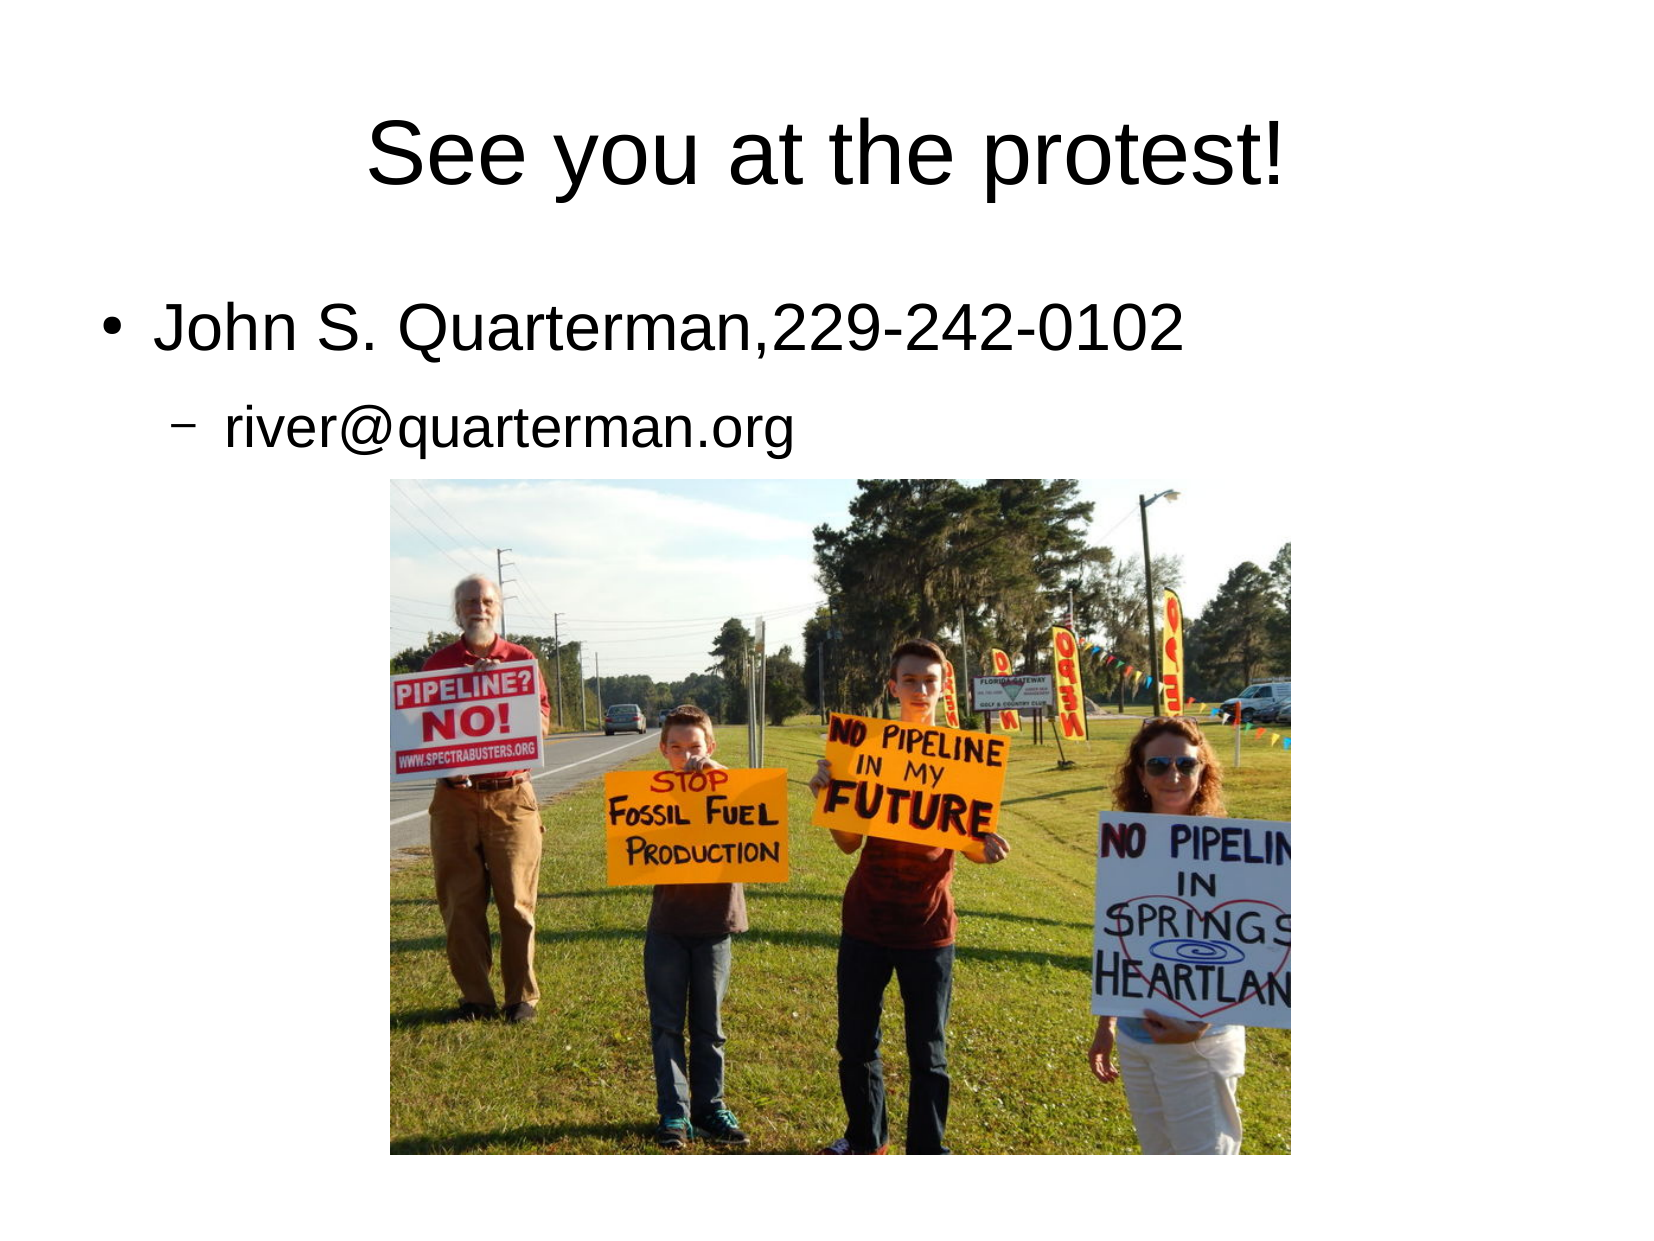

# See you at the protest!
John S. Quarterman,229-242-0102
river@quarterman.org